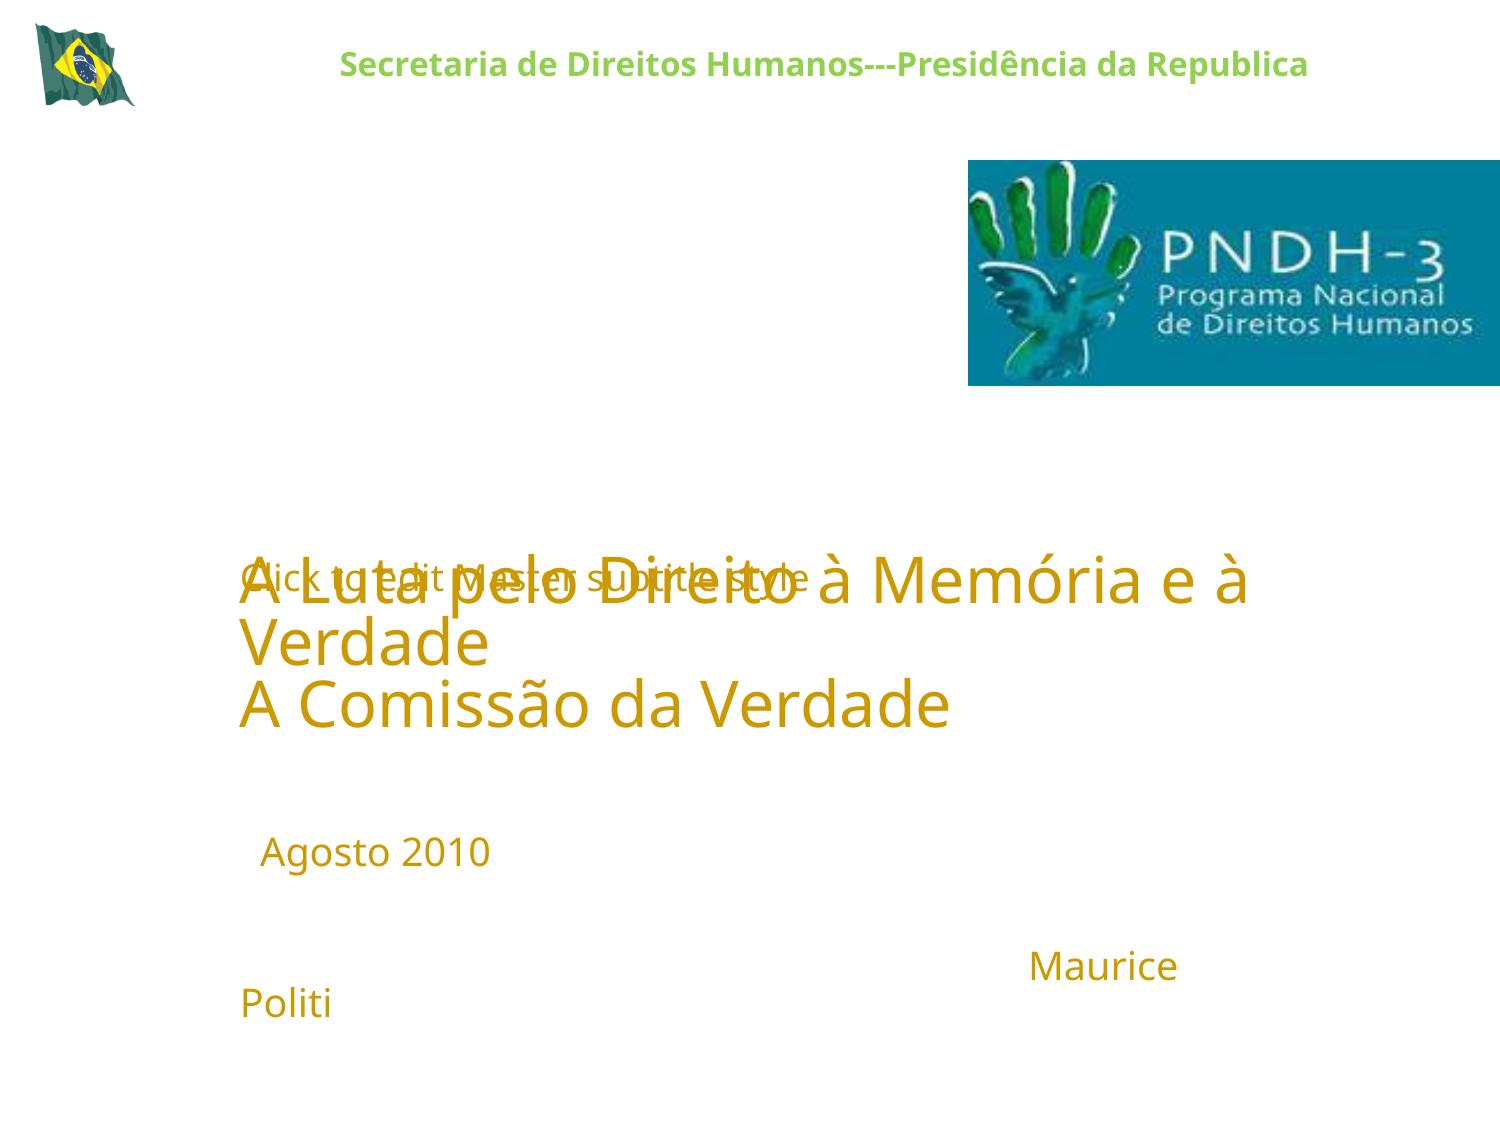

# Secretaria de Direitos Humanos---Presidência da Republica
A Luta pelo Direito à Memória e à Verdade
A Comissão da Verdade
 Agosto 2010
 Maurice Politi